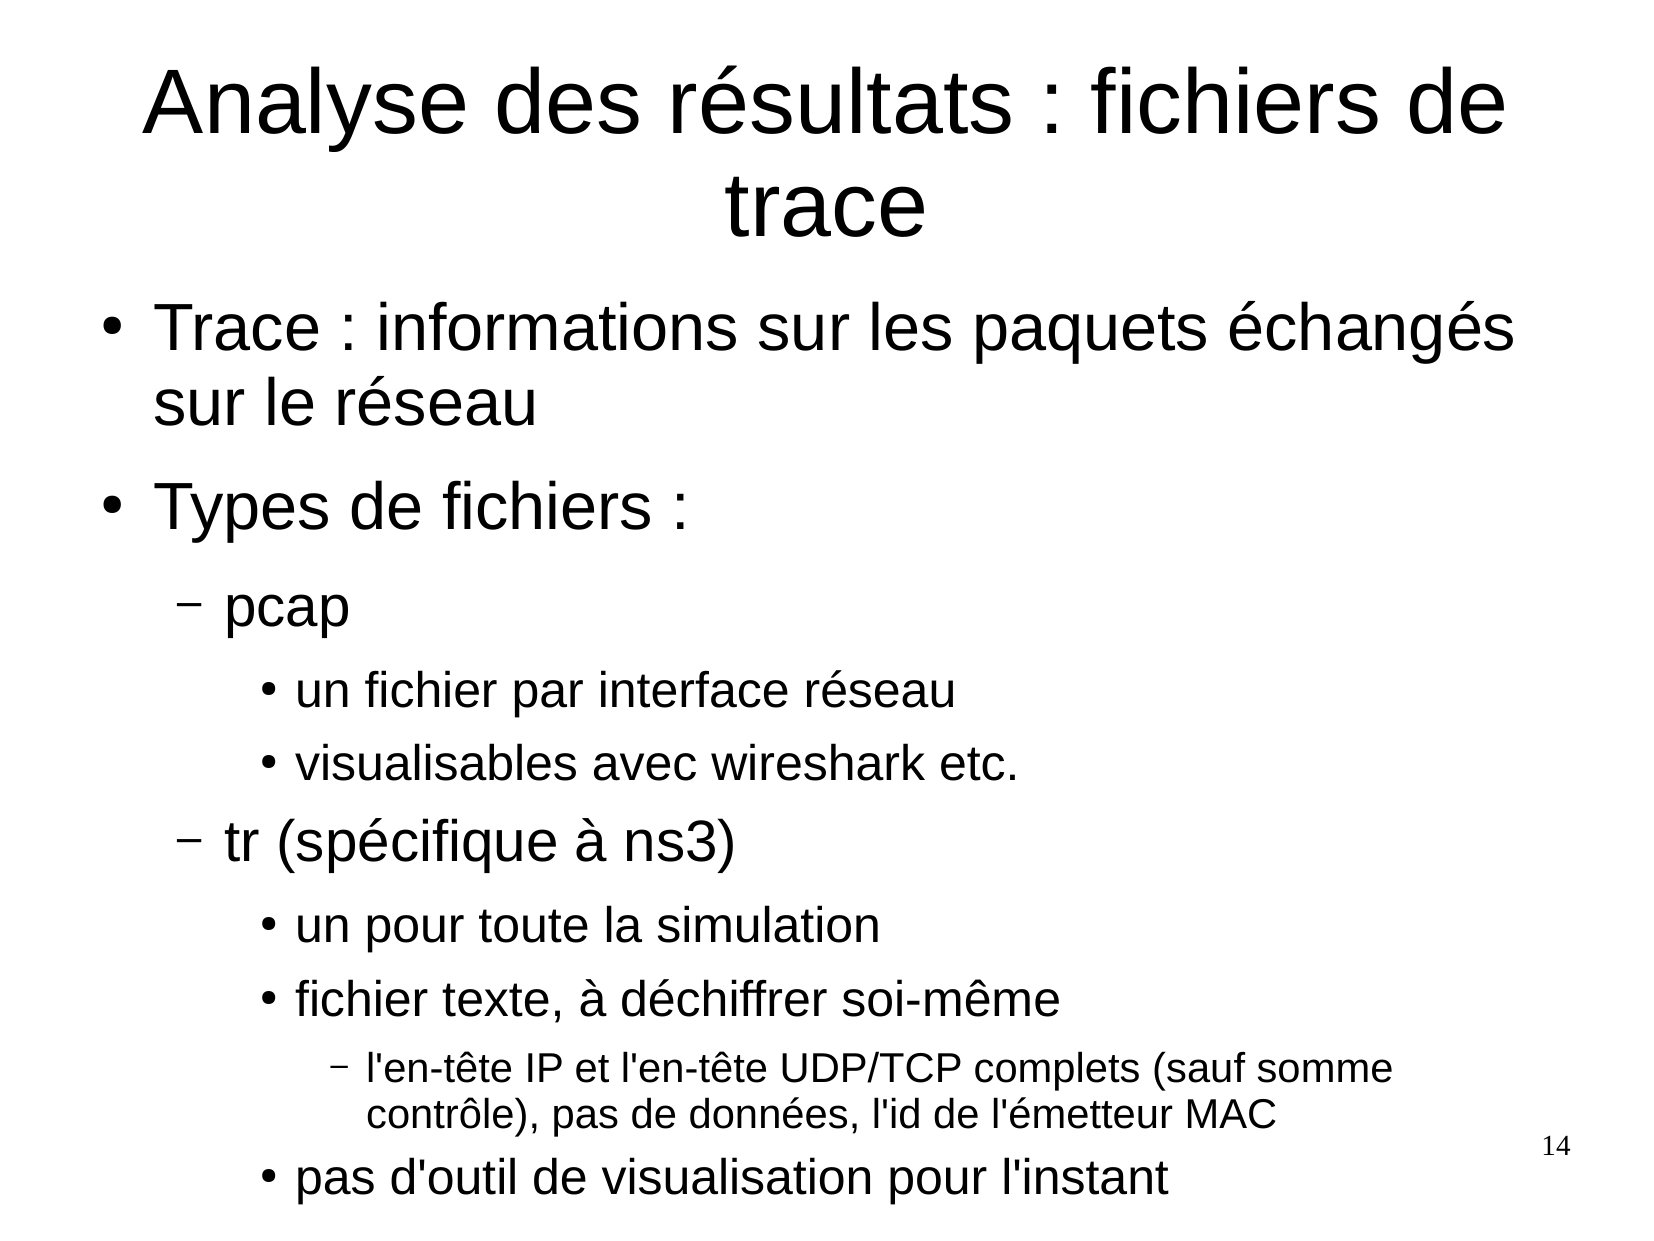

# Analyse des résultats : fichiers de trace
Trace : informations sur les paquets échangés sur le réseau
Types de fichiers :
pcap
un fichier par interface réseau
visualisables avec wireshark etc.
tr (spécifique à ns3)
un pour toute la simulation
fichier texte, à déchiffrer soi-même
l'en-tête IP et l'en-tête UDP/TCP complets (sauf somme contrôle), pas de données, l'id de l'émetteur MAC
pas d'outil de visualisation pour l'instant
14